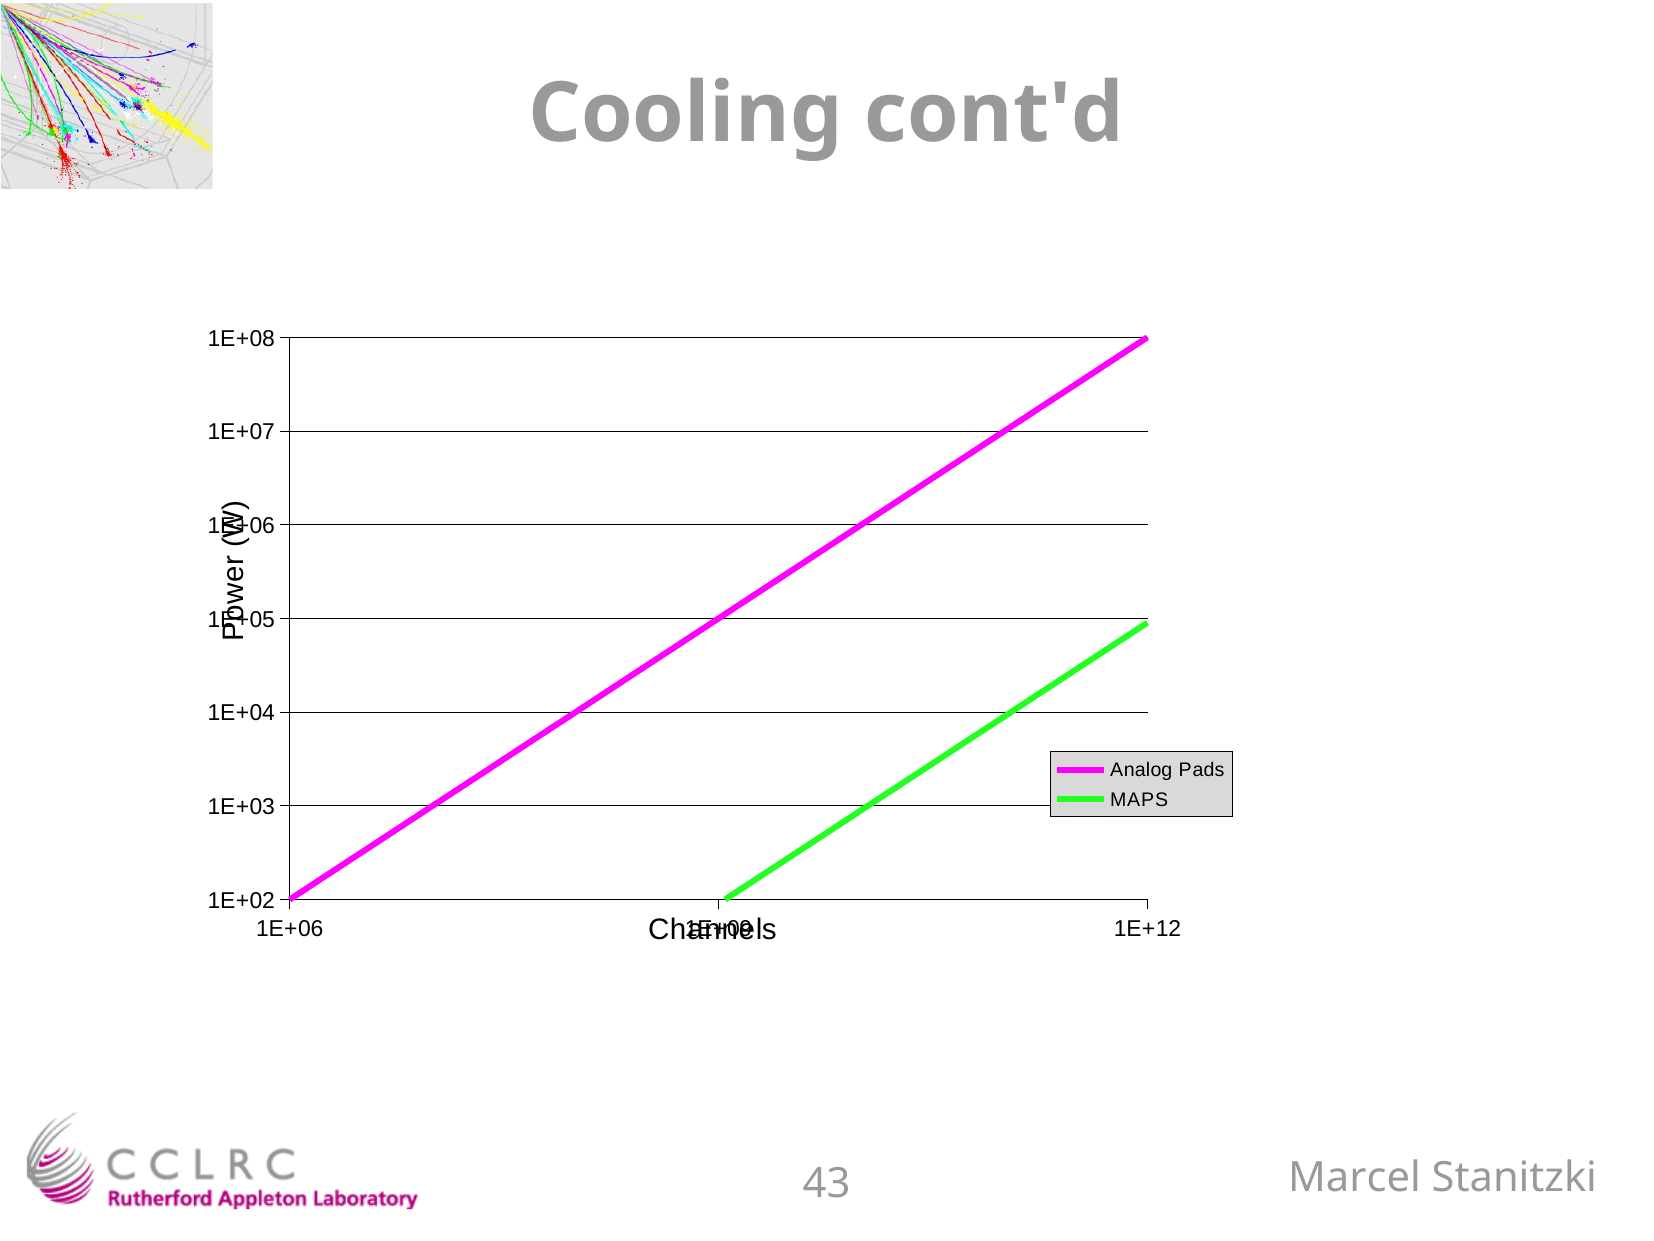

# Cooling cont'd
### Chart
| Category | Analog Pads | MAPS |
|---|---|---|